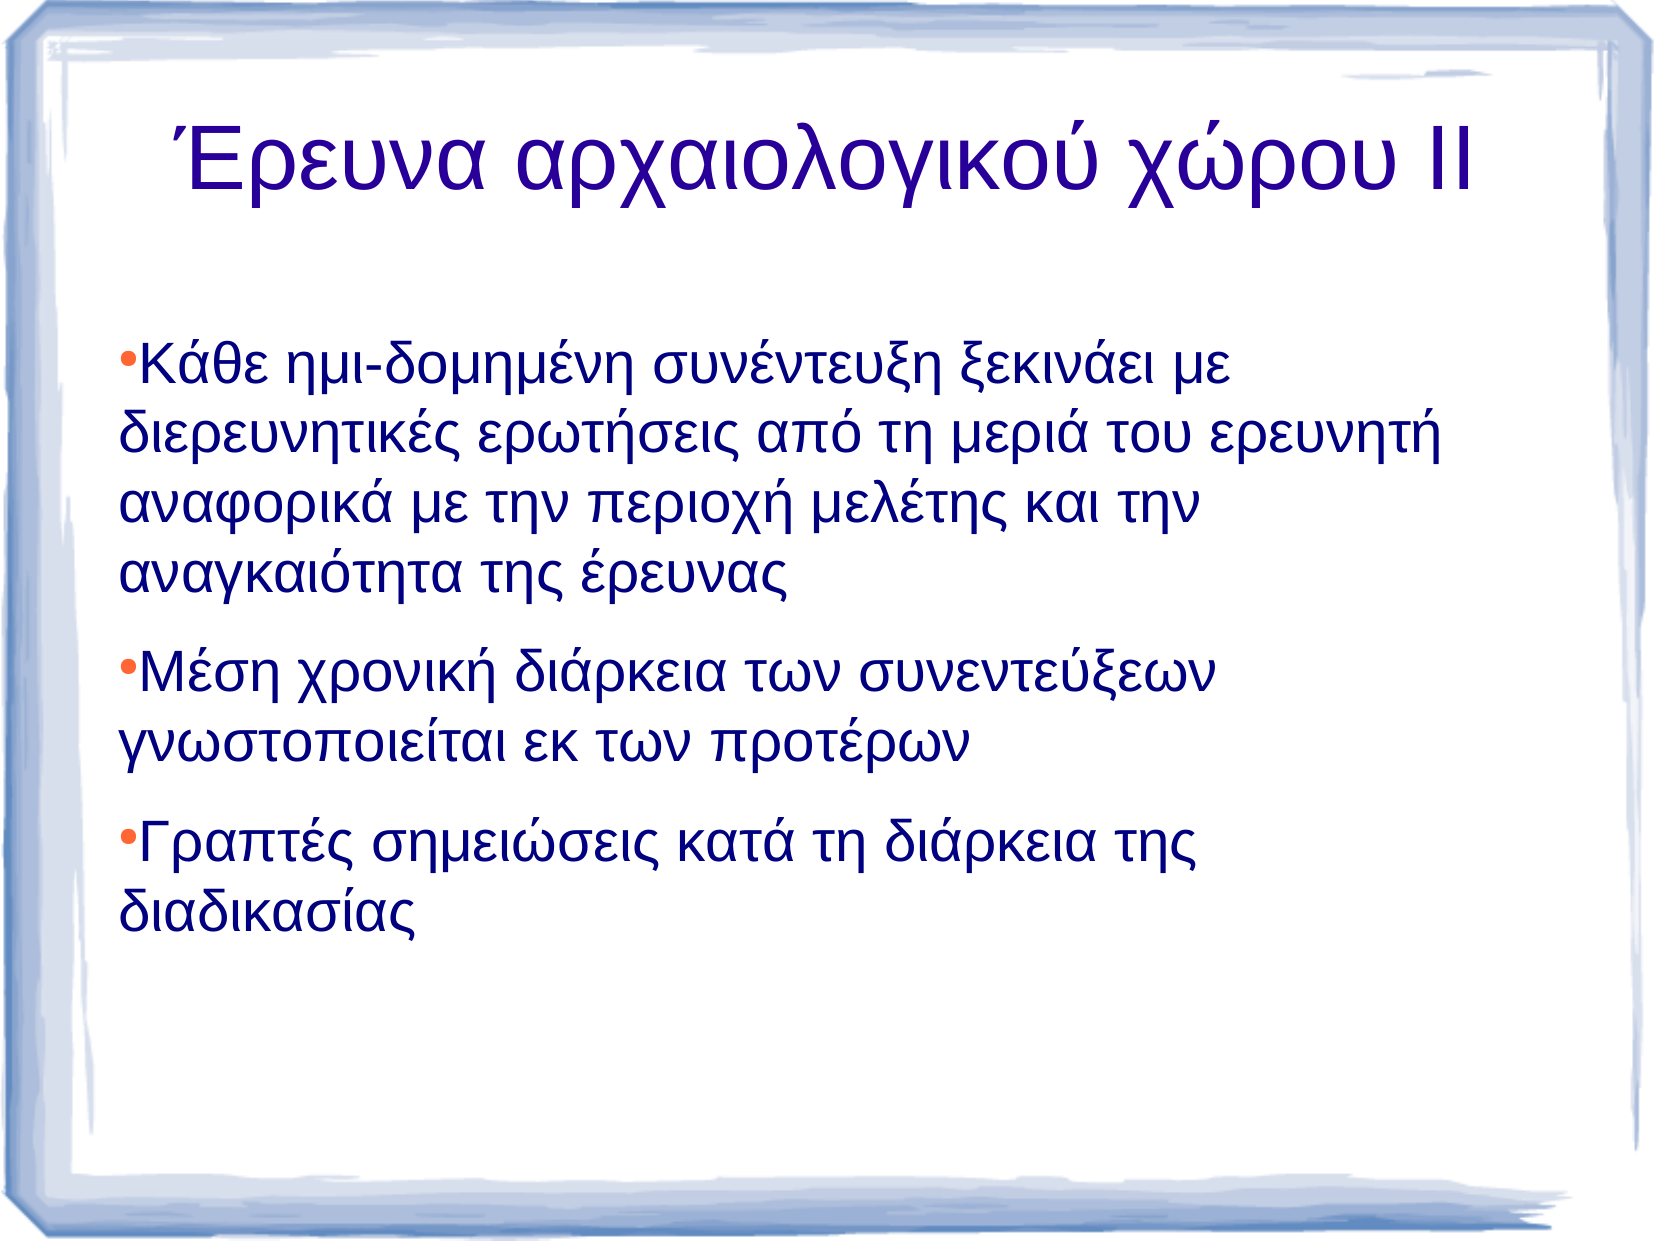

# Έρευνα αρχαιολογικού χώρου ΙΙ
Κάθε ημι-δομημένη συνέντευξη ξεκινάει με διερευνητικές ερωτήσεις από τη μεριά του ερευνητή αναφορικά με την περιοχή μελέτης και την αναγκαιότητα της έρευνας
Μέση χρονική διάρκεια των συνεντεύξεων γνωστοποιείται εκ των προτέρων
Γραπτές σημειώσεις κατά τη διάρκεια της διαδικασίας